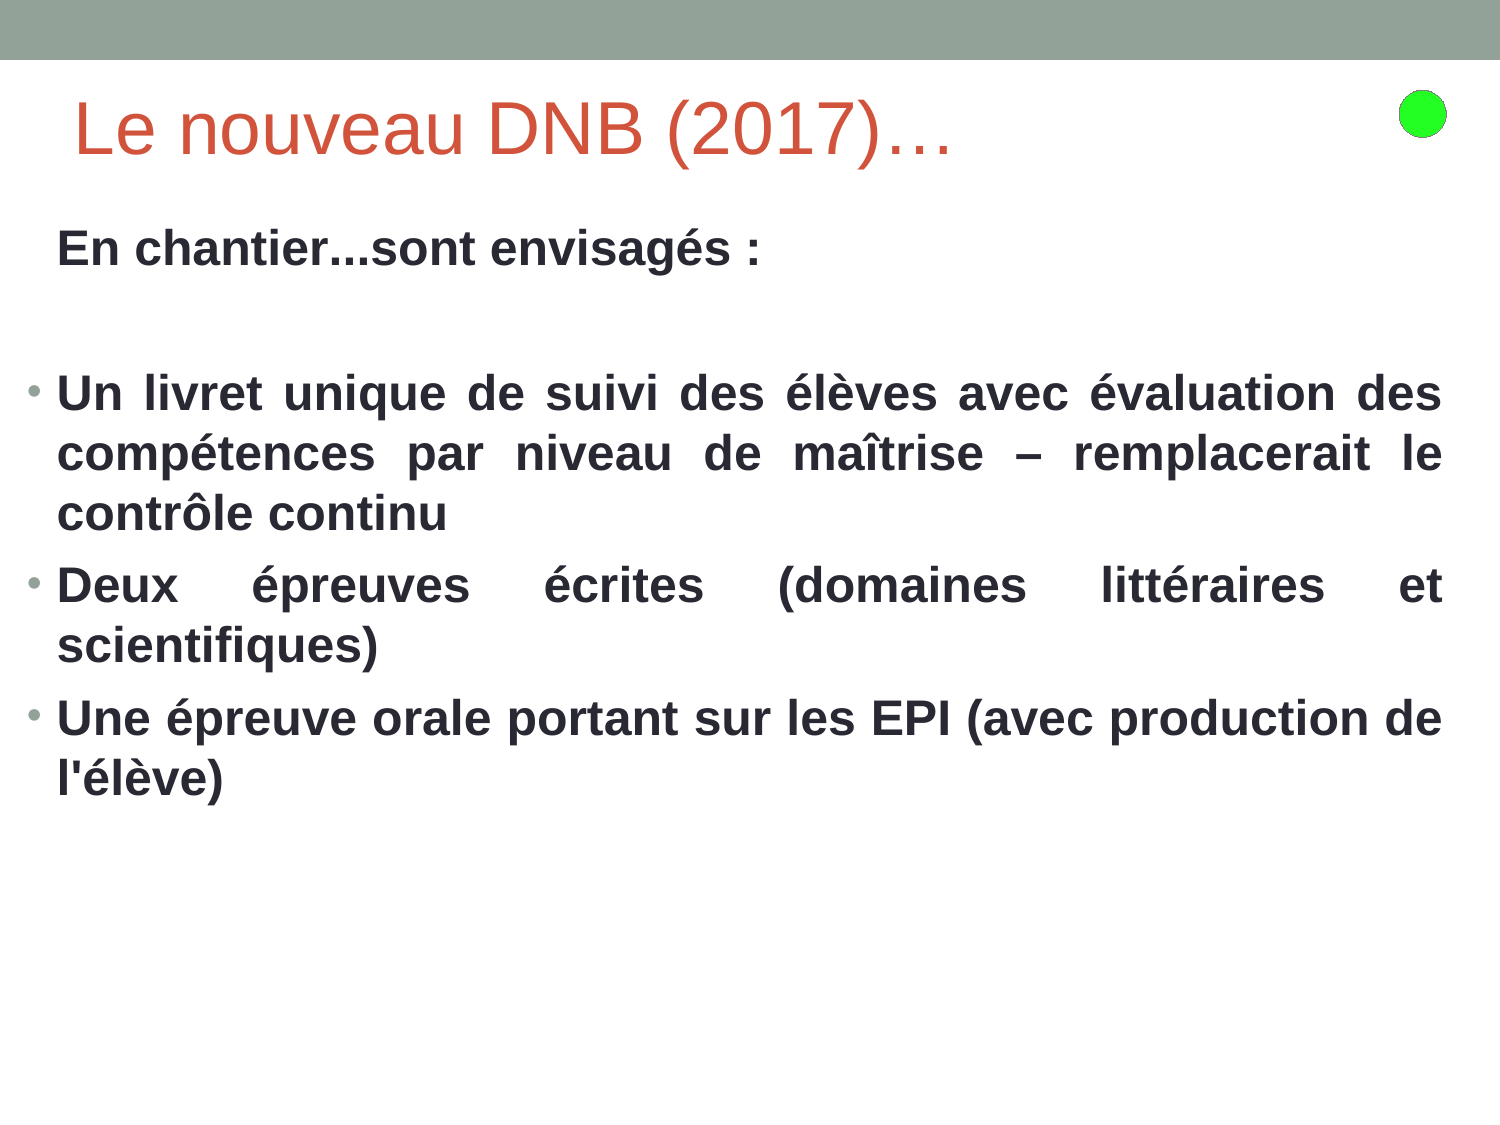

Le nouveau DNB (2017)…
# En chantier...sont envisagés :
Un livret unique de suivi des élèves avec évaluation des compétences par niveau de maîtrise – remplacerait le contrôle continu
Deux épreuves écrites (domaines littéraires et scientifiques)
Une épreuve orale portant sur les EPI (avec production de l'élève)